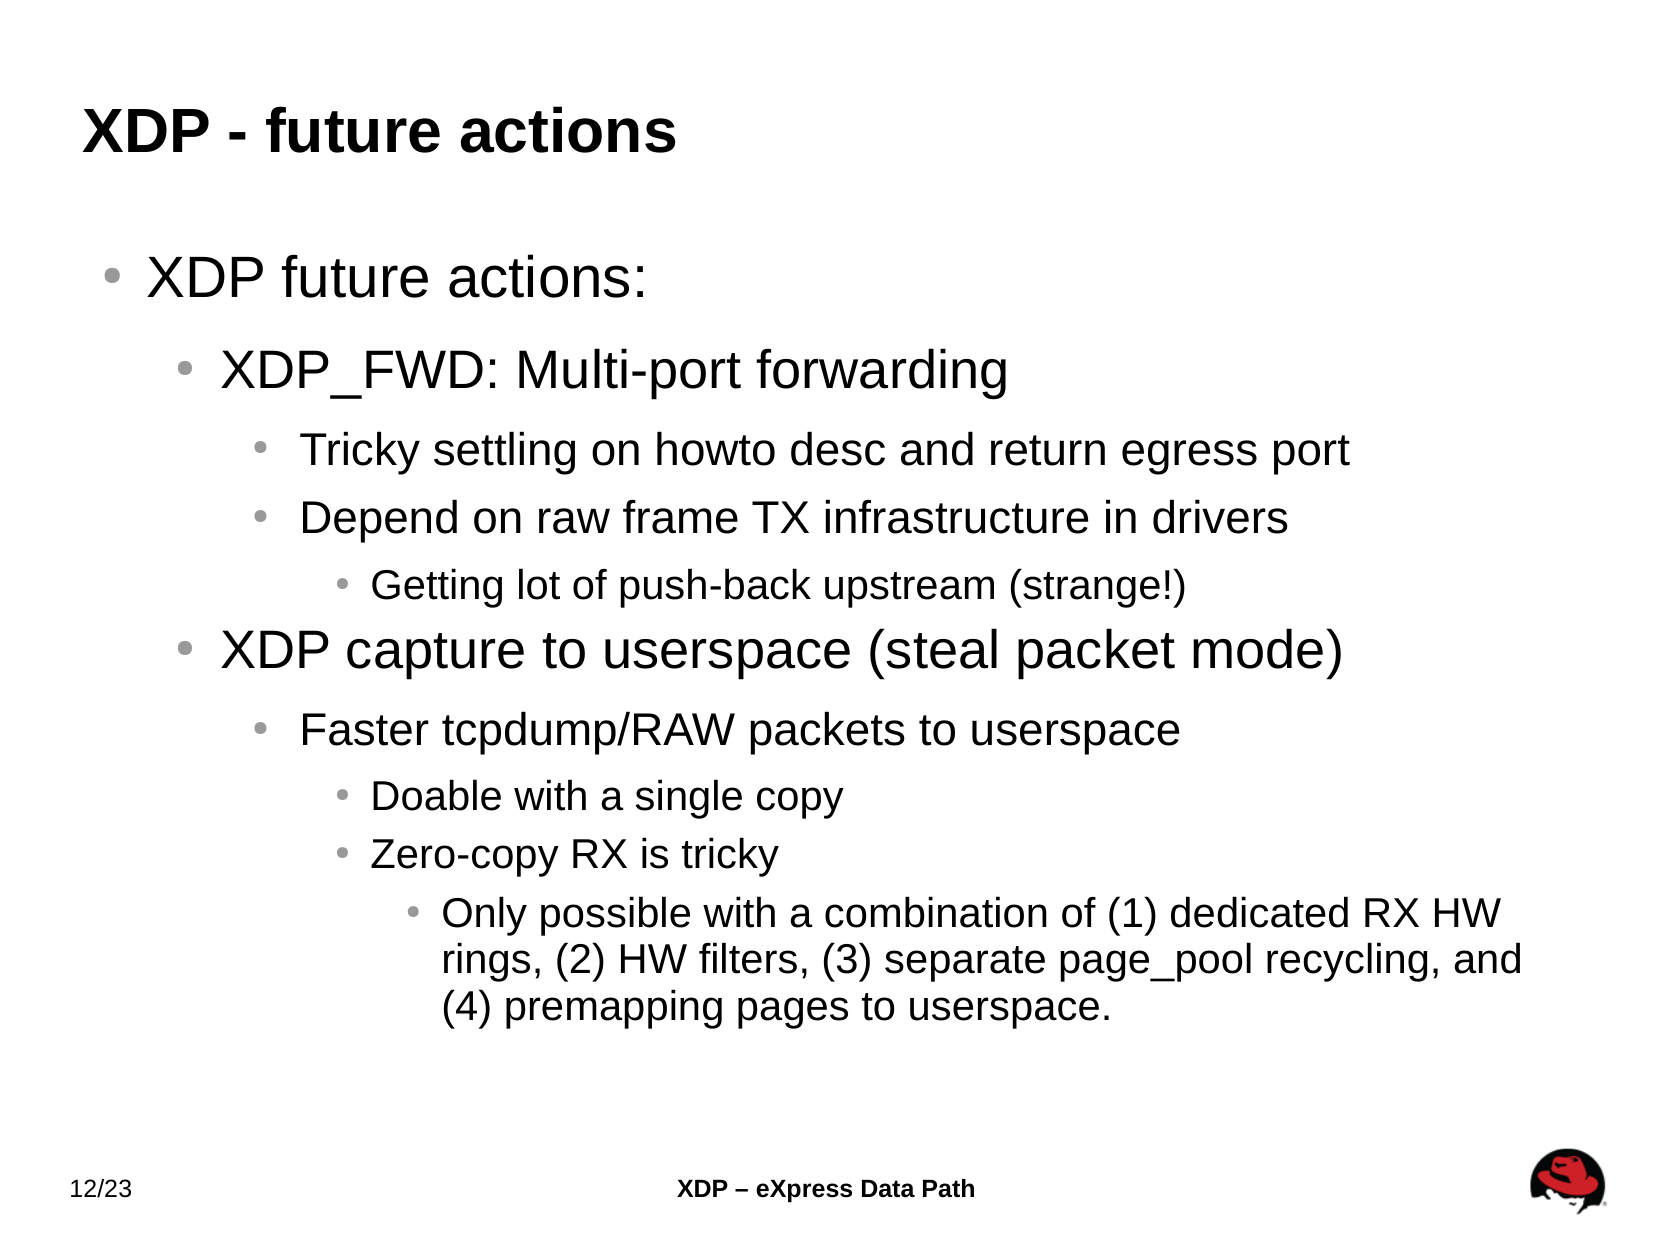

# XDP - future actions
XDP future actions:
XDP_FWD: Multi-port forwarding
Tricky settling on howto desc and return egress port
Depend on raw frame TX infrastructure in drivers
Getting lot of push-back upstream (strange!)
XDP capture to userspace (steal packet mode)
Faster tcpdump/RAW packets to userspace
Doable with a single copy
Zero-copy RX is tricky
Only possible with a combination of (1) dedicated RX HW rings, (2) HW filters, (3) separate page_pool recycling, and (4) premapping pages to userspace.